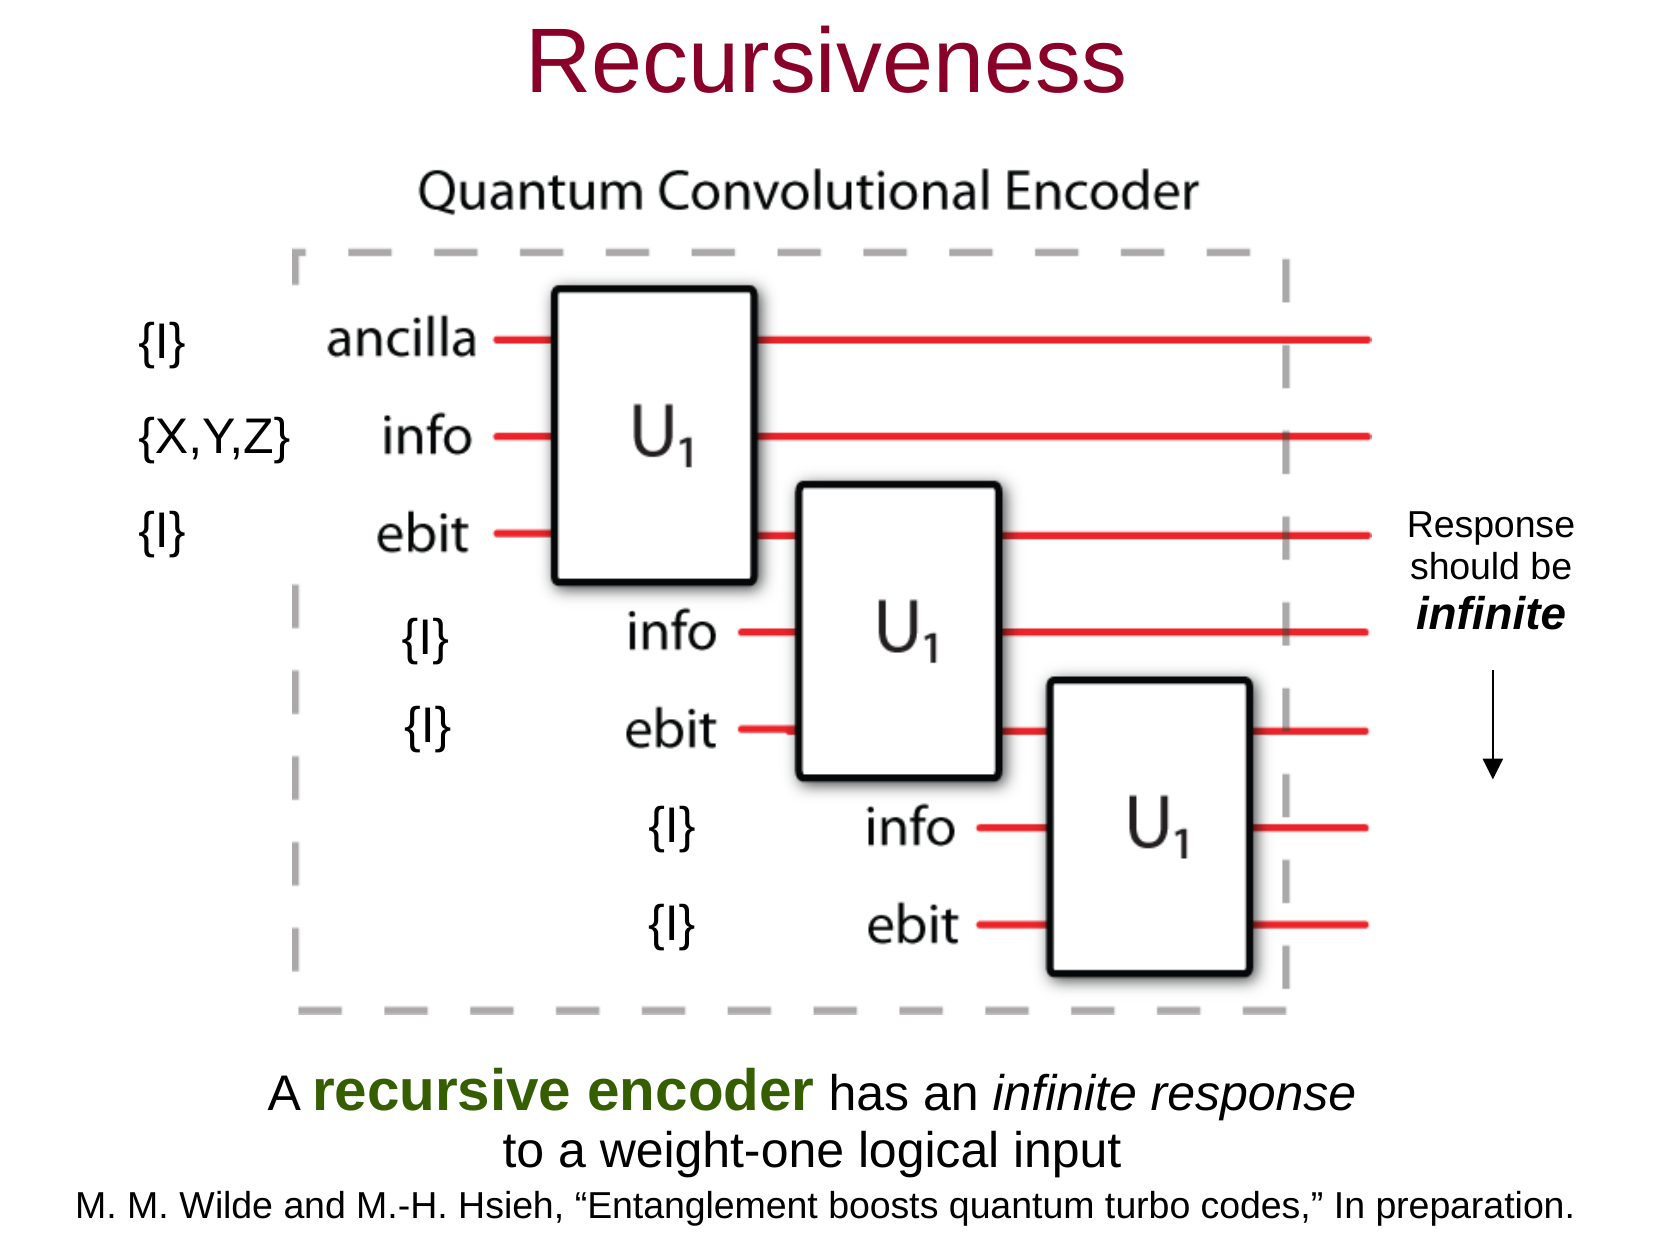

# Recursiveness
{I}
{I}
{I}
{I}
{X,Y,Z}
{I}
{I}
Response
should be
infinite
A recursive encoder has an infinite response
to a weight-one logical input
M. M. Wilde and M.-H. Hsieh, “Entanglement boosts quantum turbo codes,” In preparation.